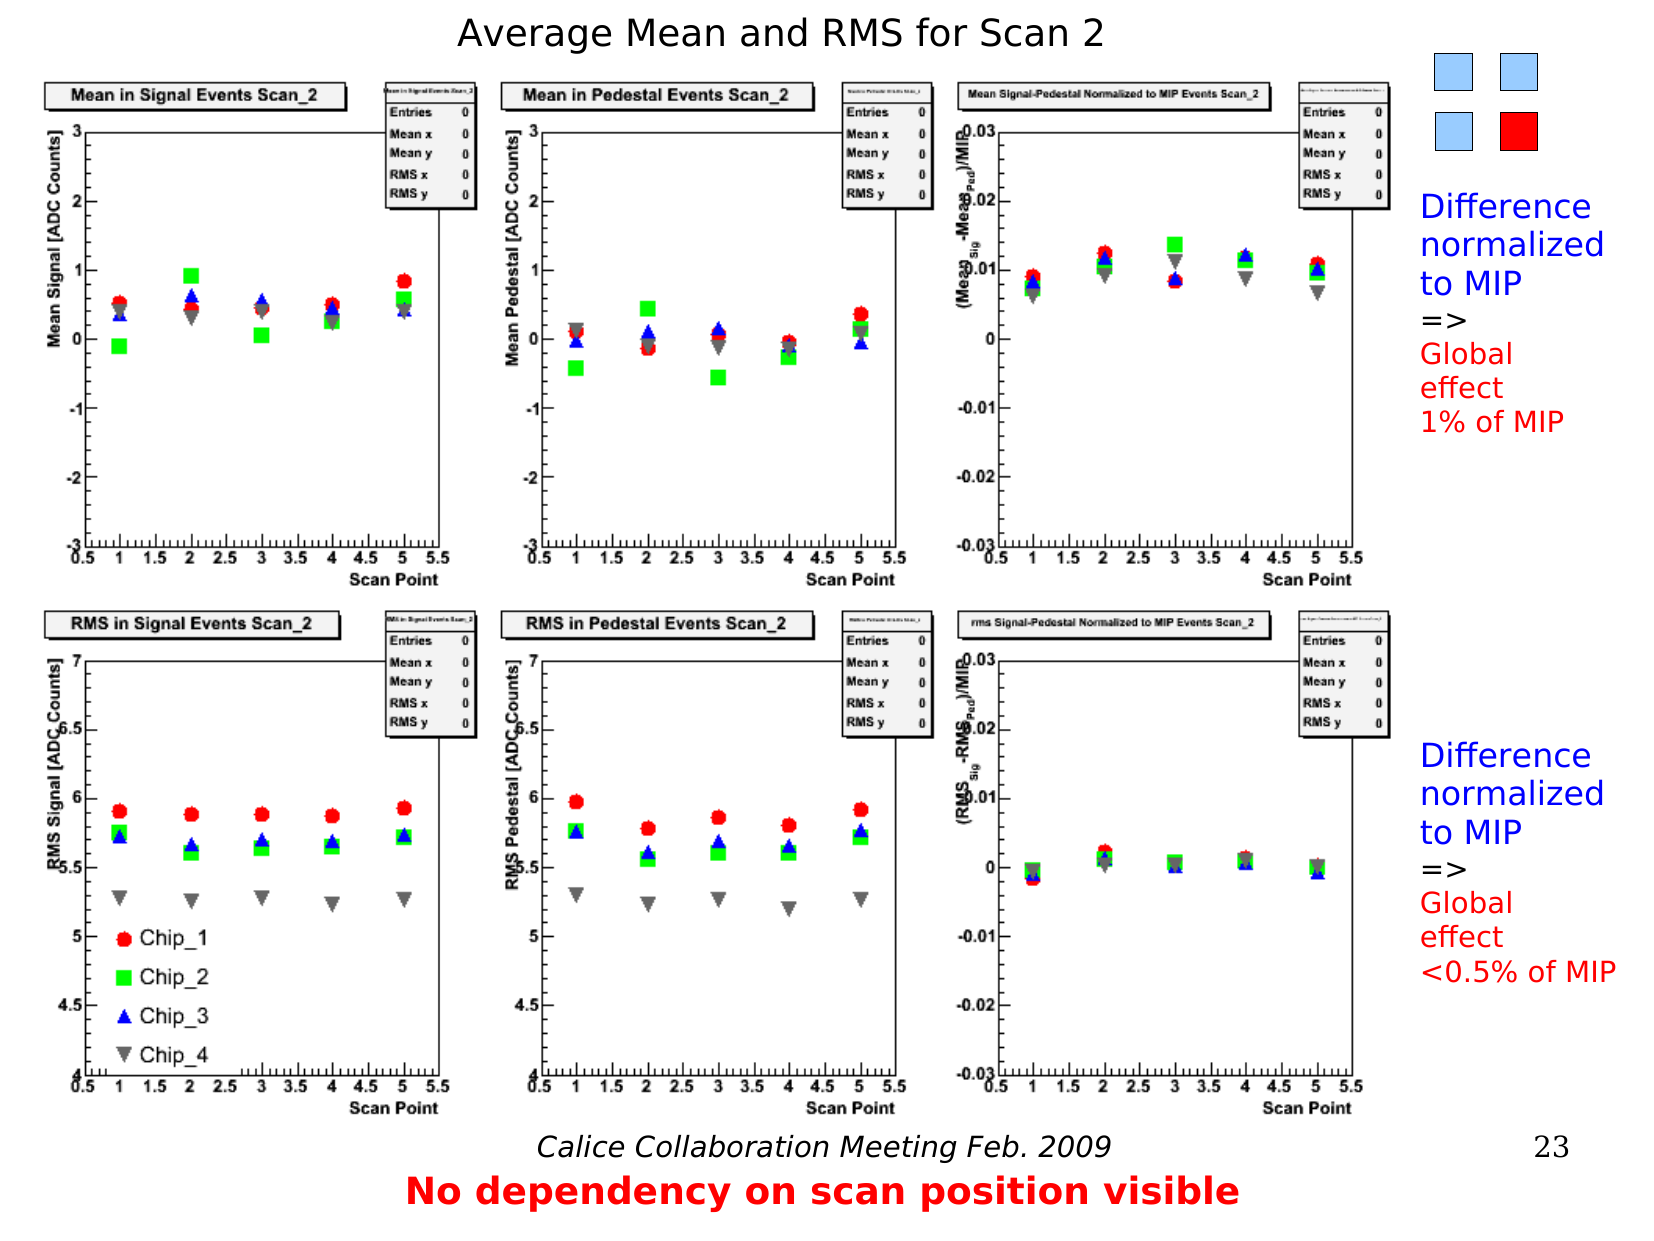

Average Mean and RMS for Scan 2
Difference
normalized
to MIP
=>
Global
effect
1% of MIP
Difference
normalized
to MIP
=>
Global
effect
<0.5% of MIP
23
No dependency on scan position visible